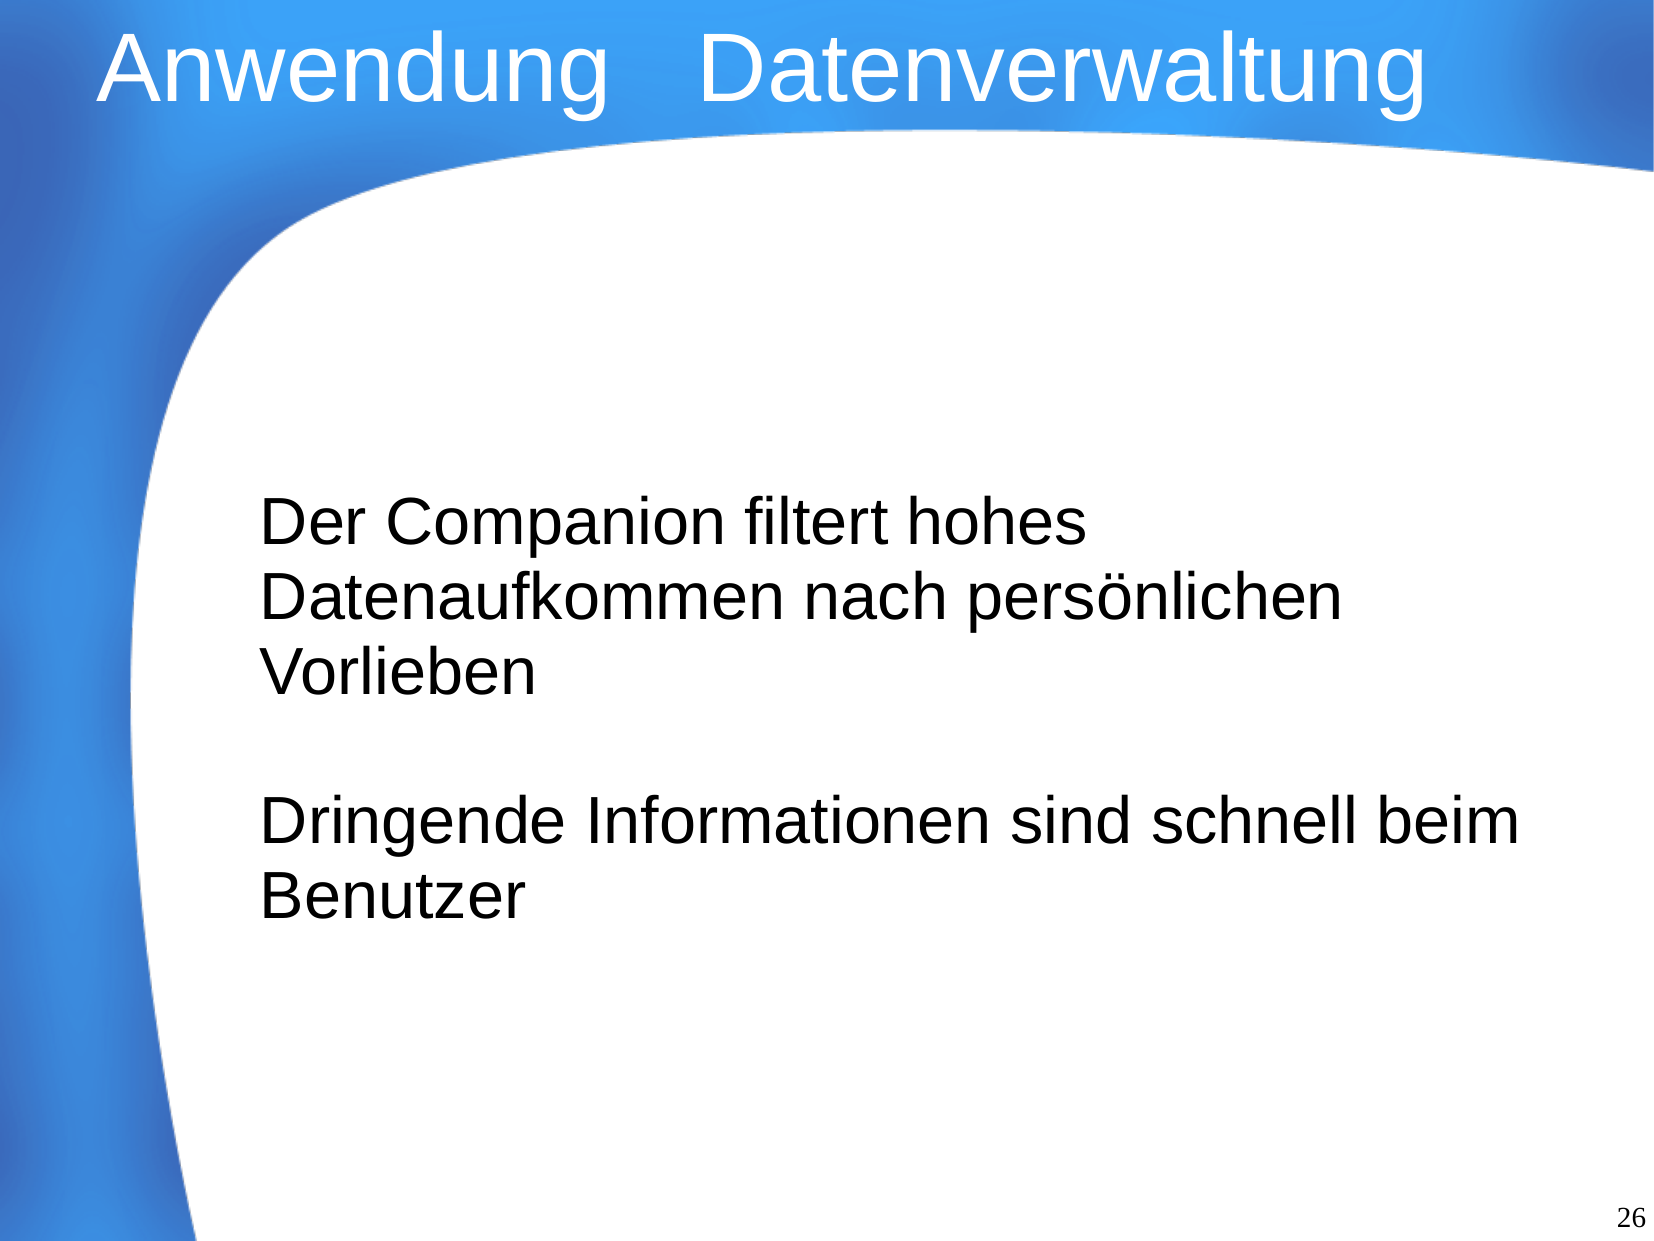

Anwendung
# Datenverwaltung
Der Companion filtert hohes Datenaufkommen nach persönlichen Vorlieben
Dringende Informationen sind schnell beim Benutzer
26